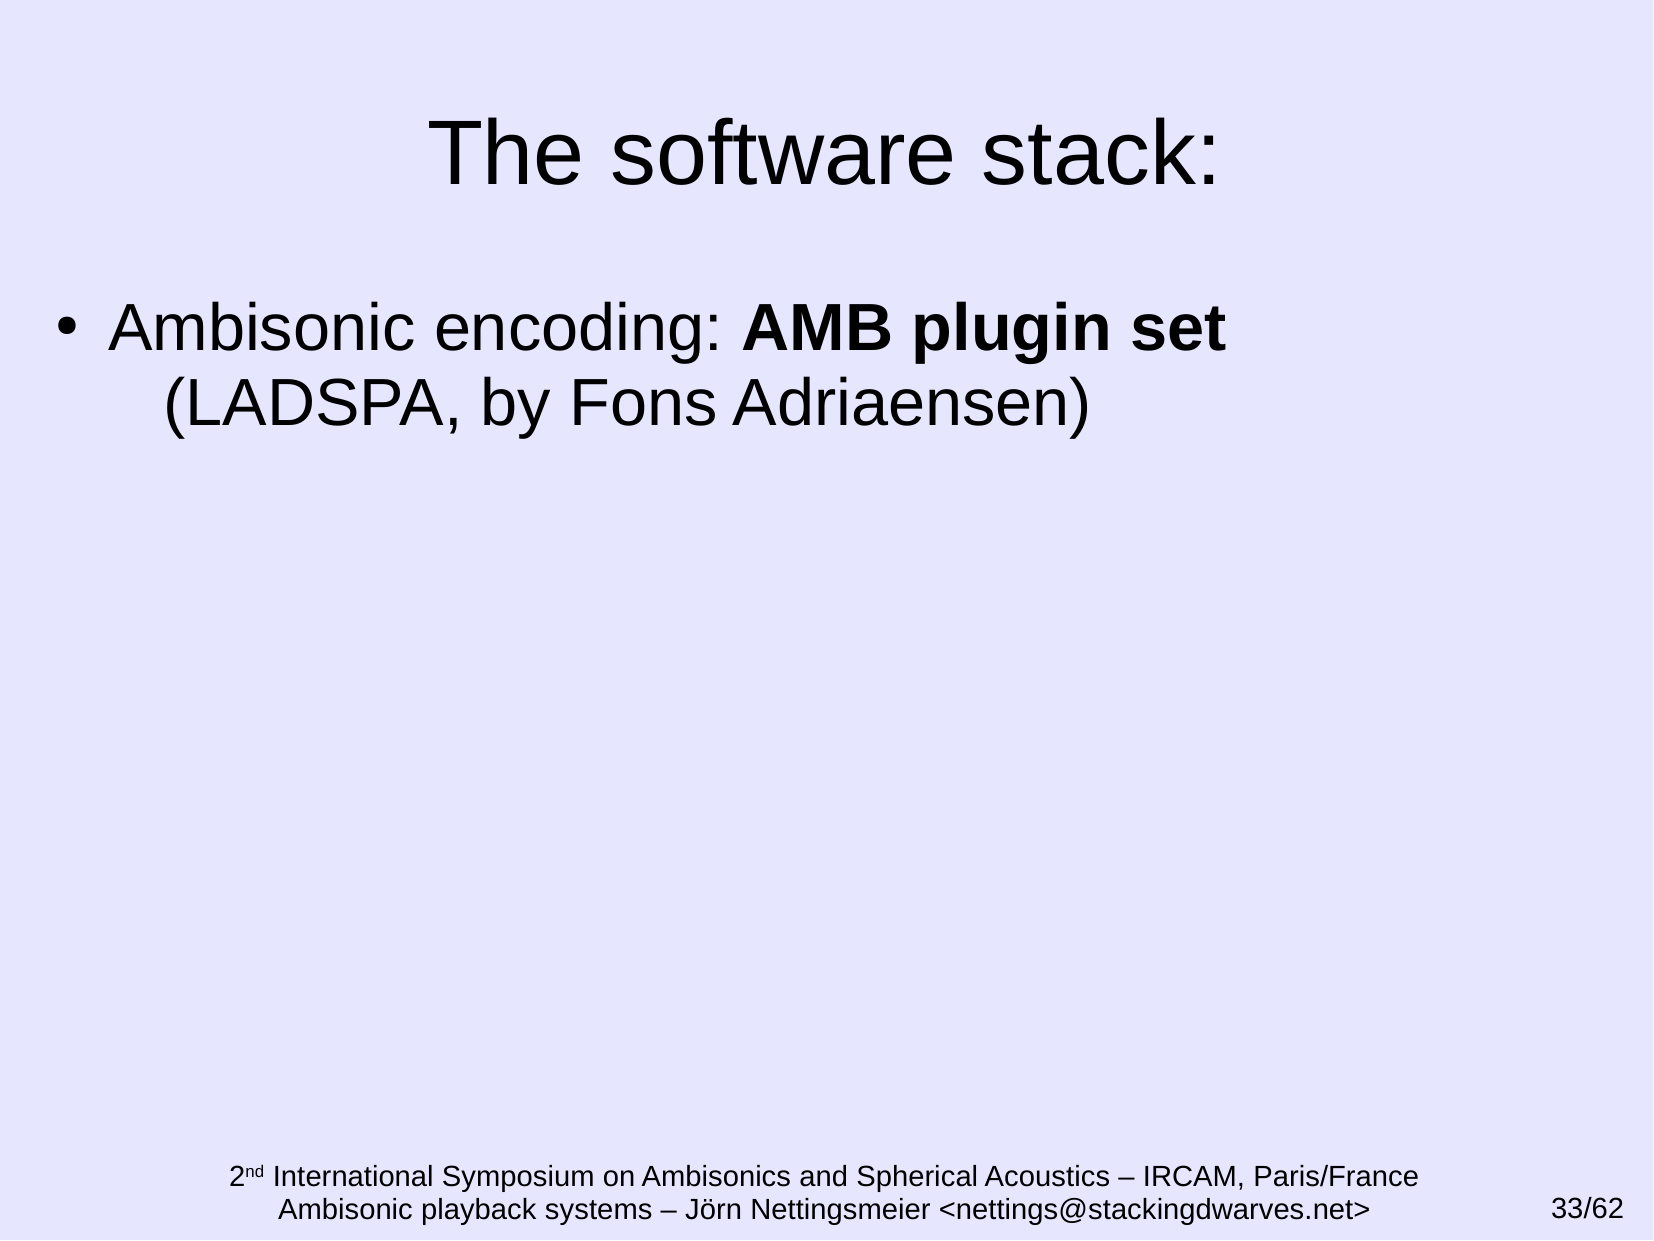

# The software stack:
Ambisonic encoding: AMB plugin set
 (LADSPA, by Fons Adriaensen)